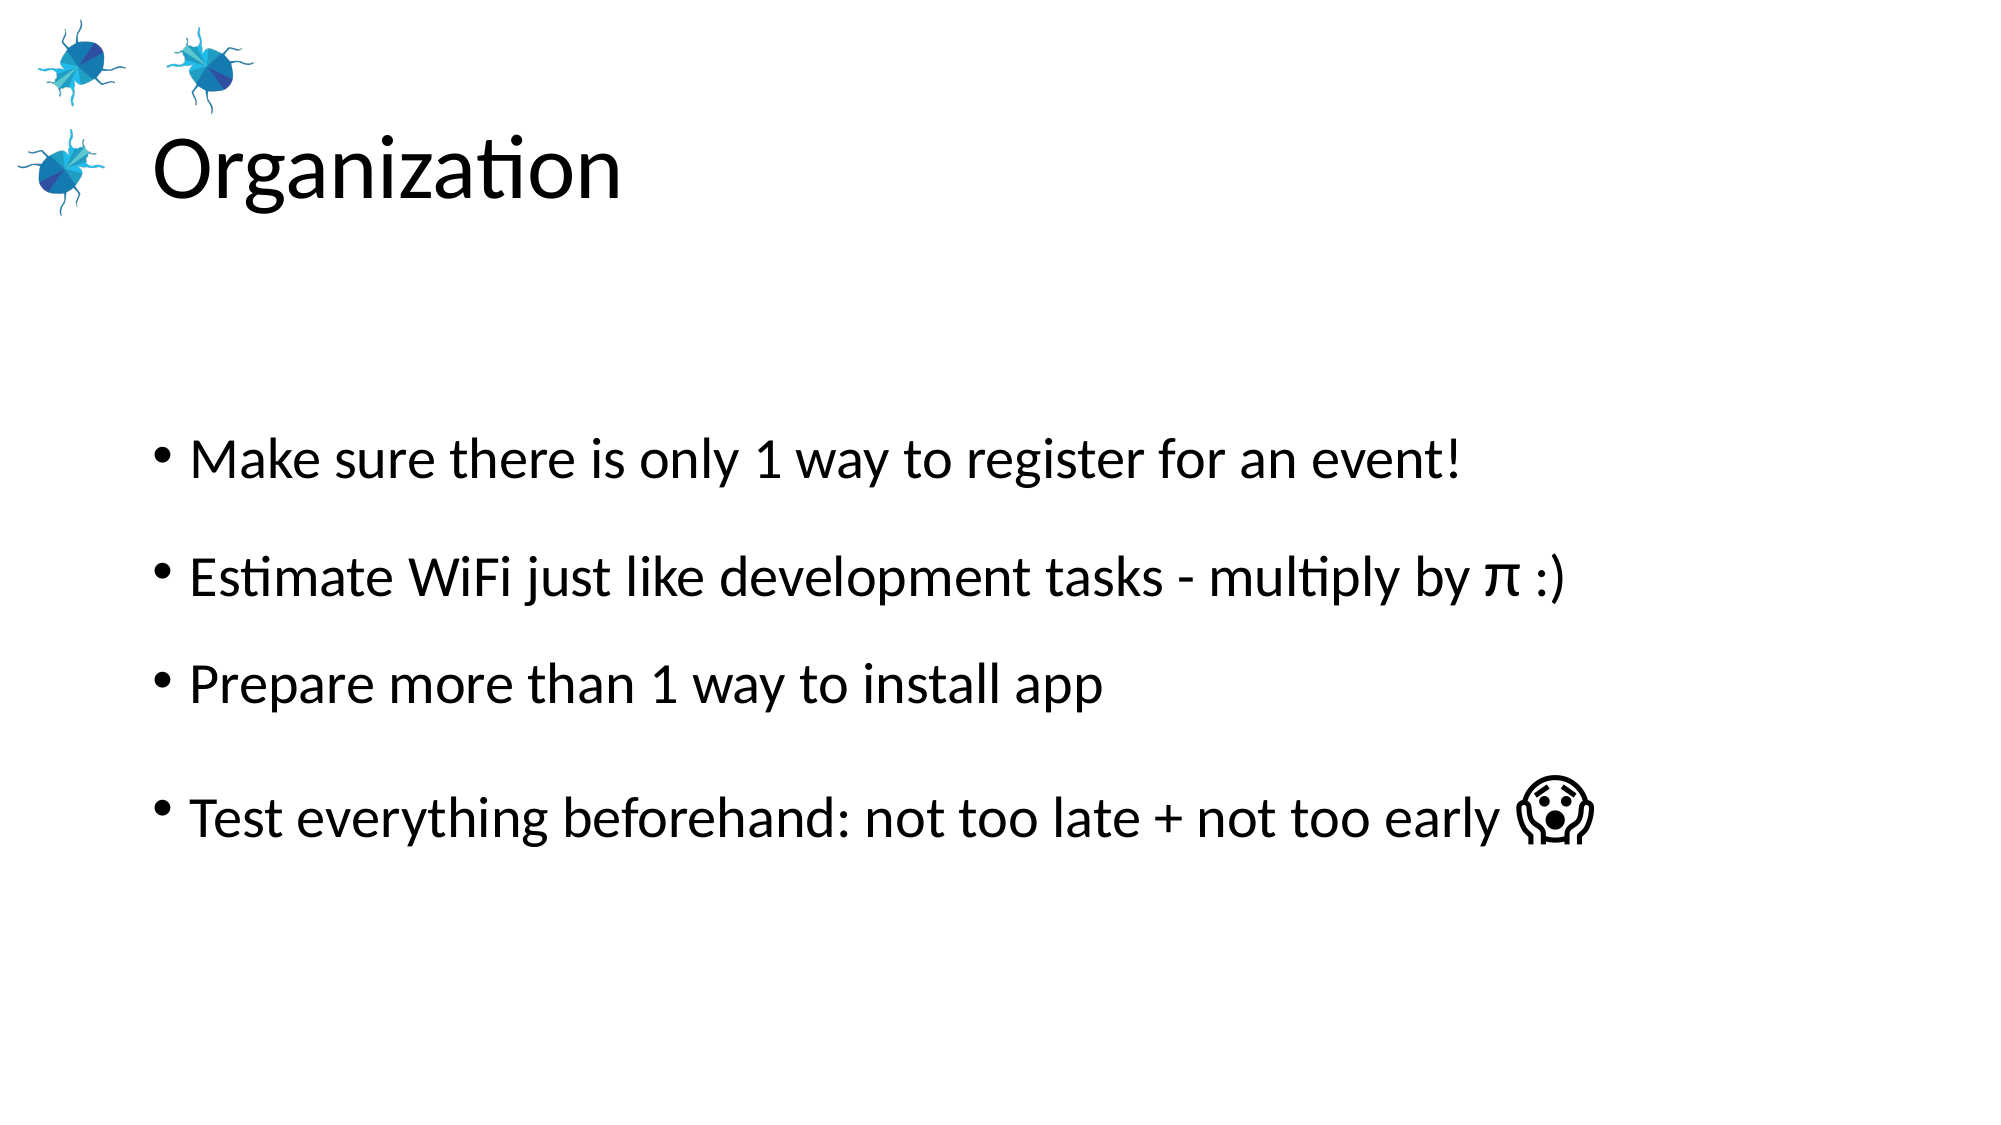

# Organization
Make sure there is only 1 way to register for an event!
Estimate WiFi just like development tasks - multiply by π :)
Prepare more than 1 way to install app
Test everything beforehand: not too late + not too early 😱